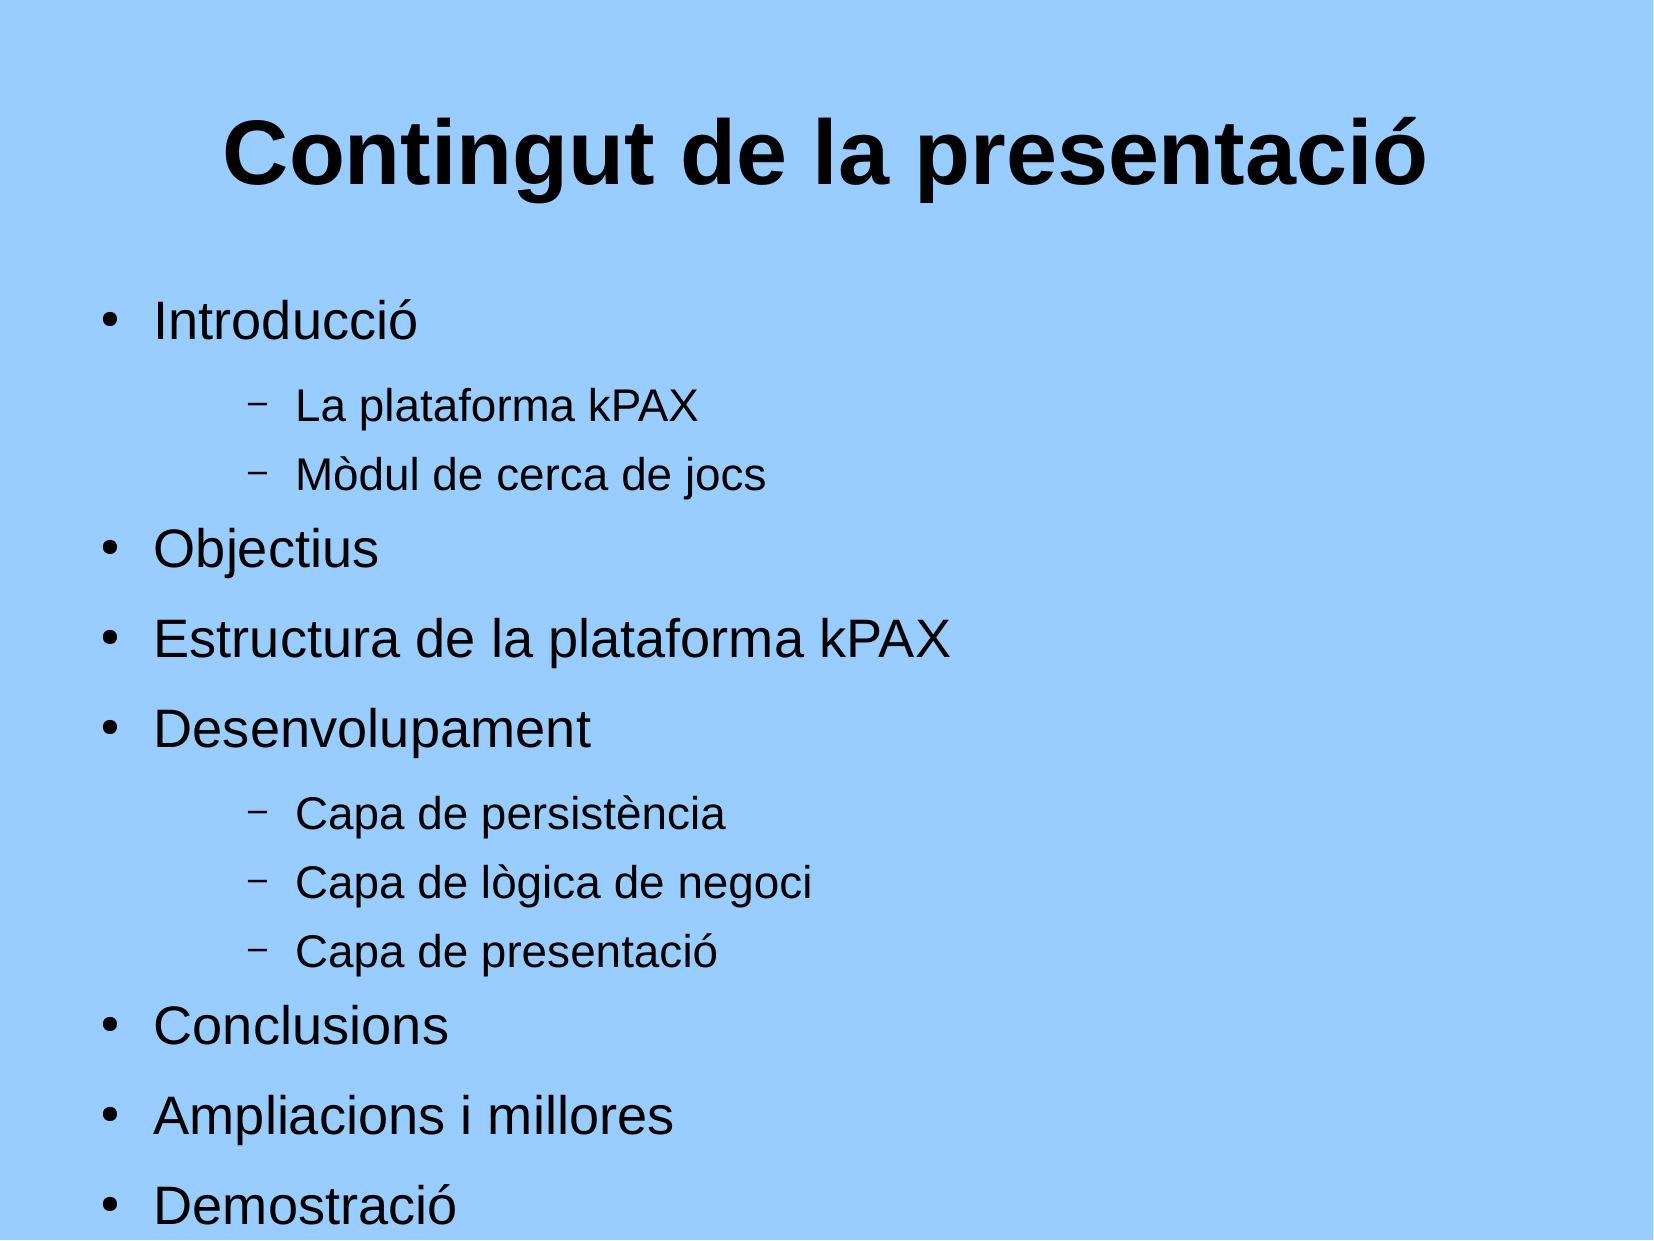

# Contingut de la presentació
Introducció
La plataforma kPAX
Mòdul de cerca de jocs
Objectius
Estructura de la plataforma kPAX
Desenvolupament
Capa de persistència
Capa de lògica de negoci
Capa de presentació
Conclusions
Ampliacions i millores
Demostració